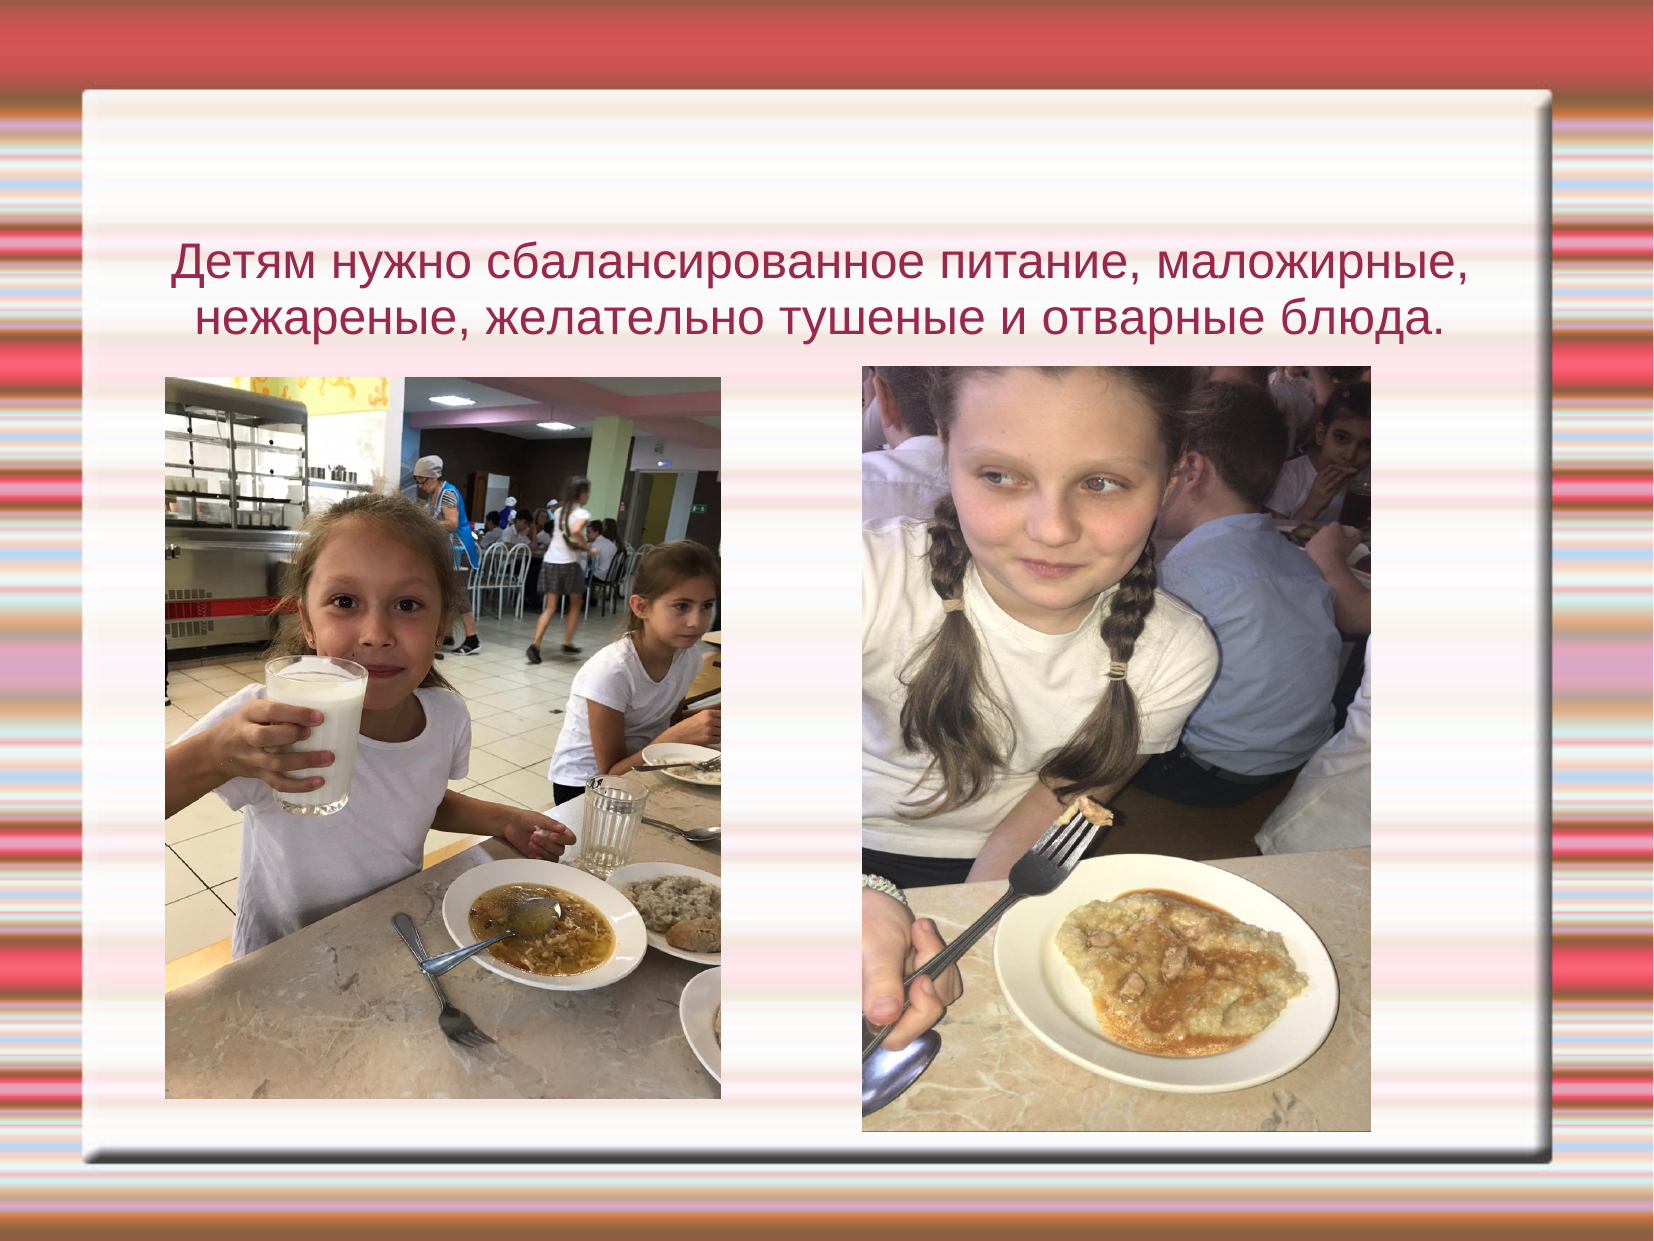

# Детям нужно сбалансированное питание, маложирные, нежареные, желательно тушеные и отварные блюда.